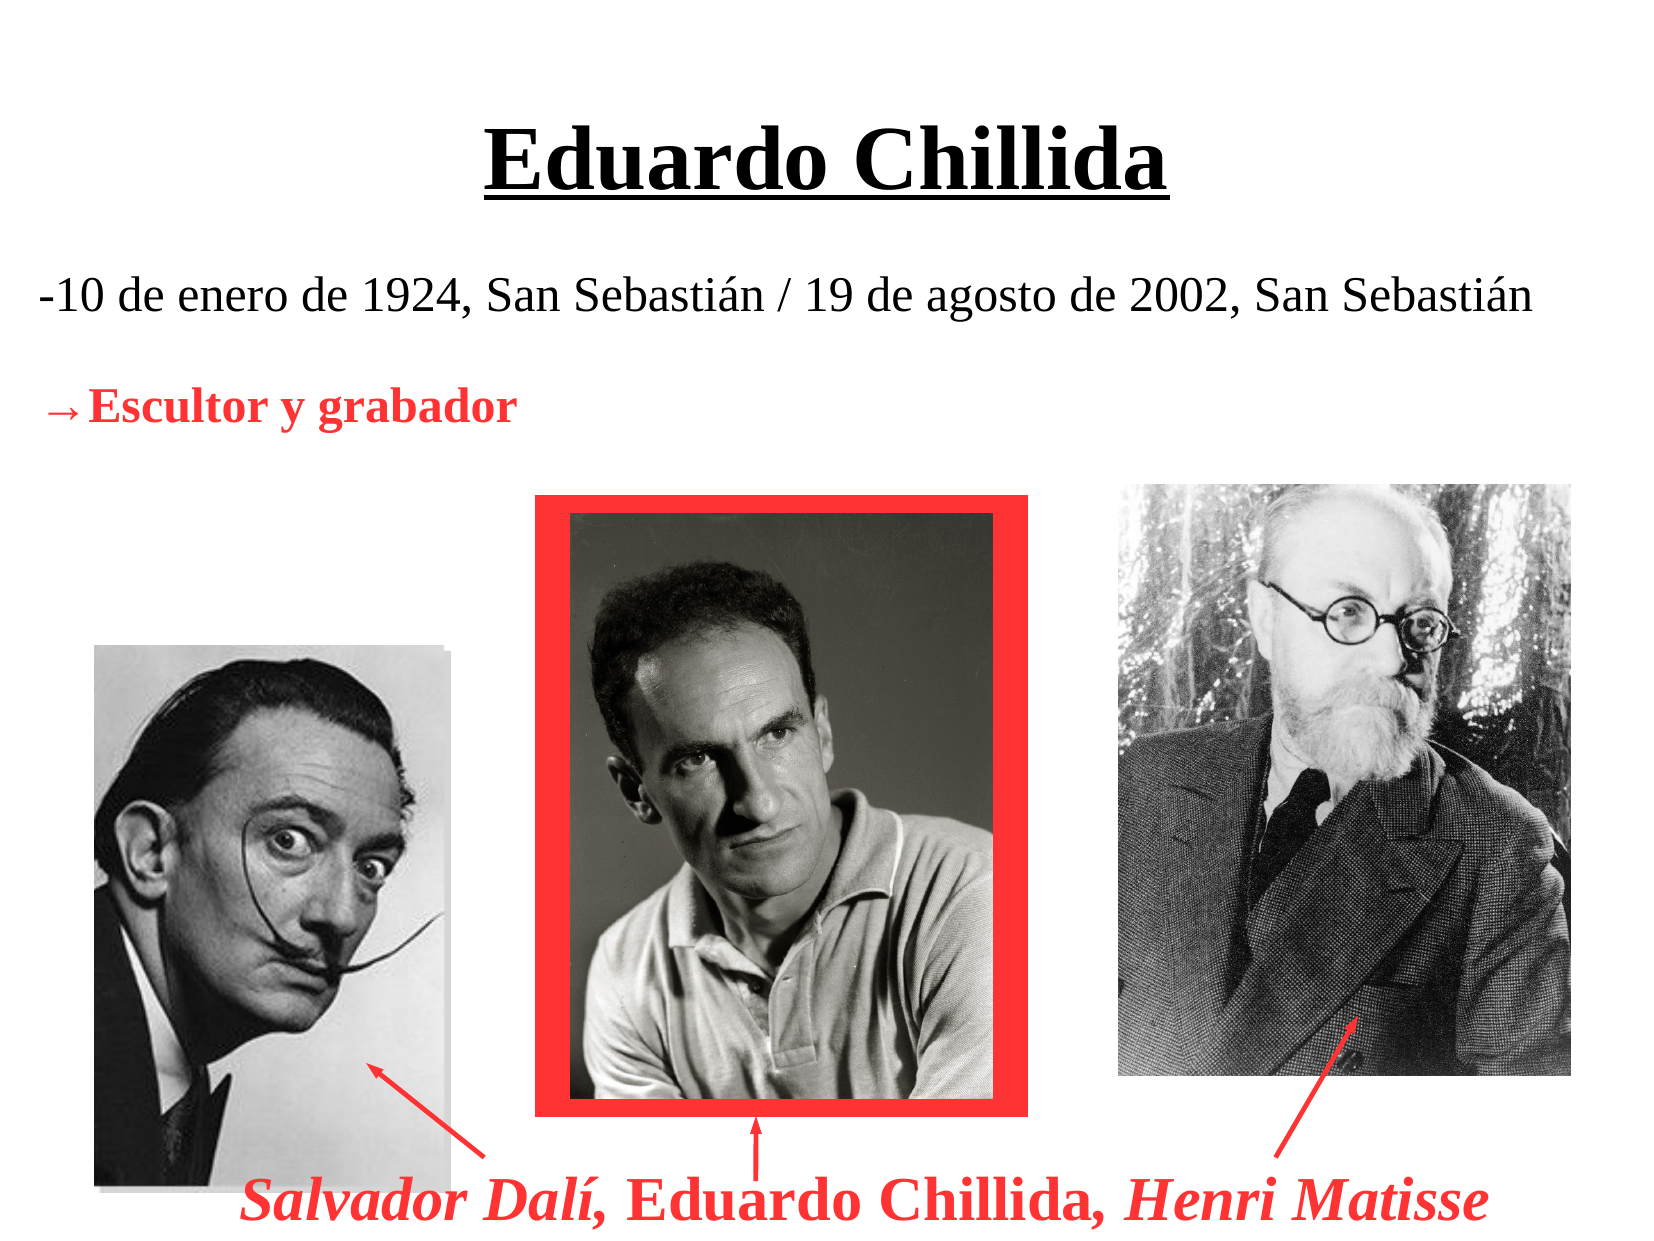

# Eduardo Chillida
-10 de enero de 1924, San Sebastián / 19 de agosto de 2002, San Sebastián
→Escultor y grabador
Salvador Dalí, Eduardo Chillida, Henri Matisse